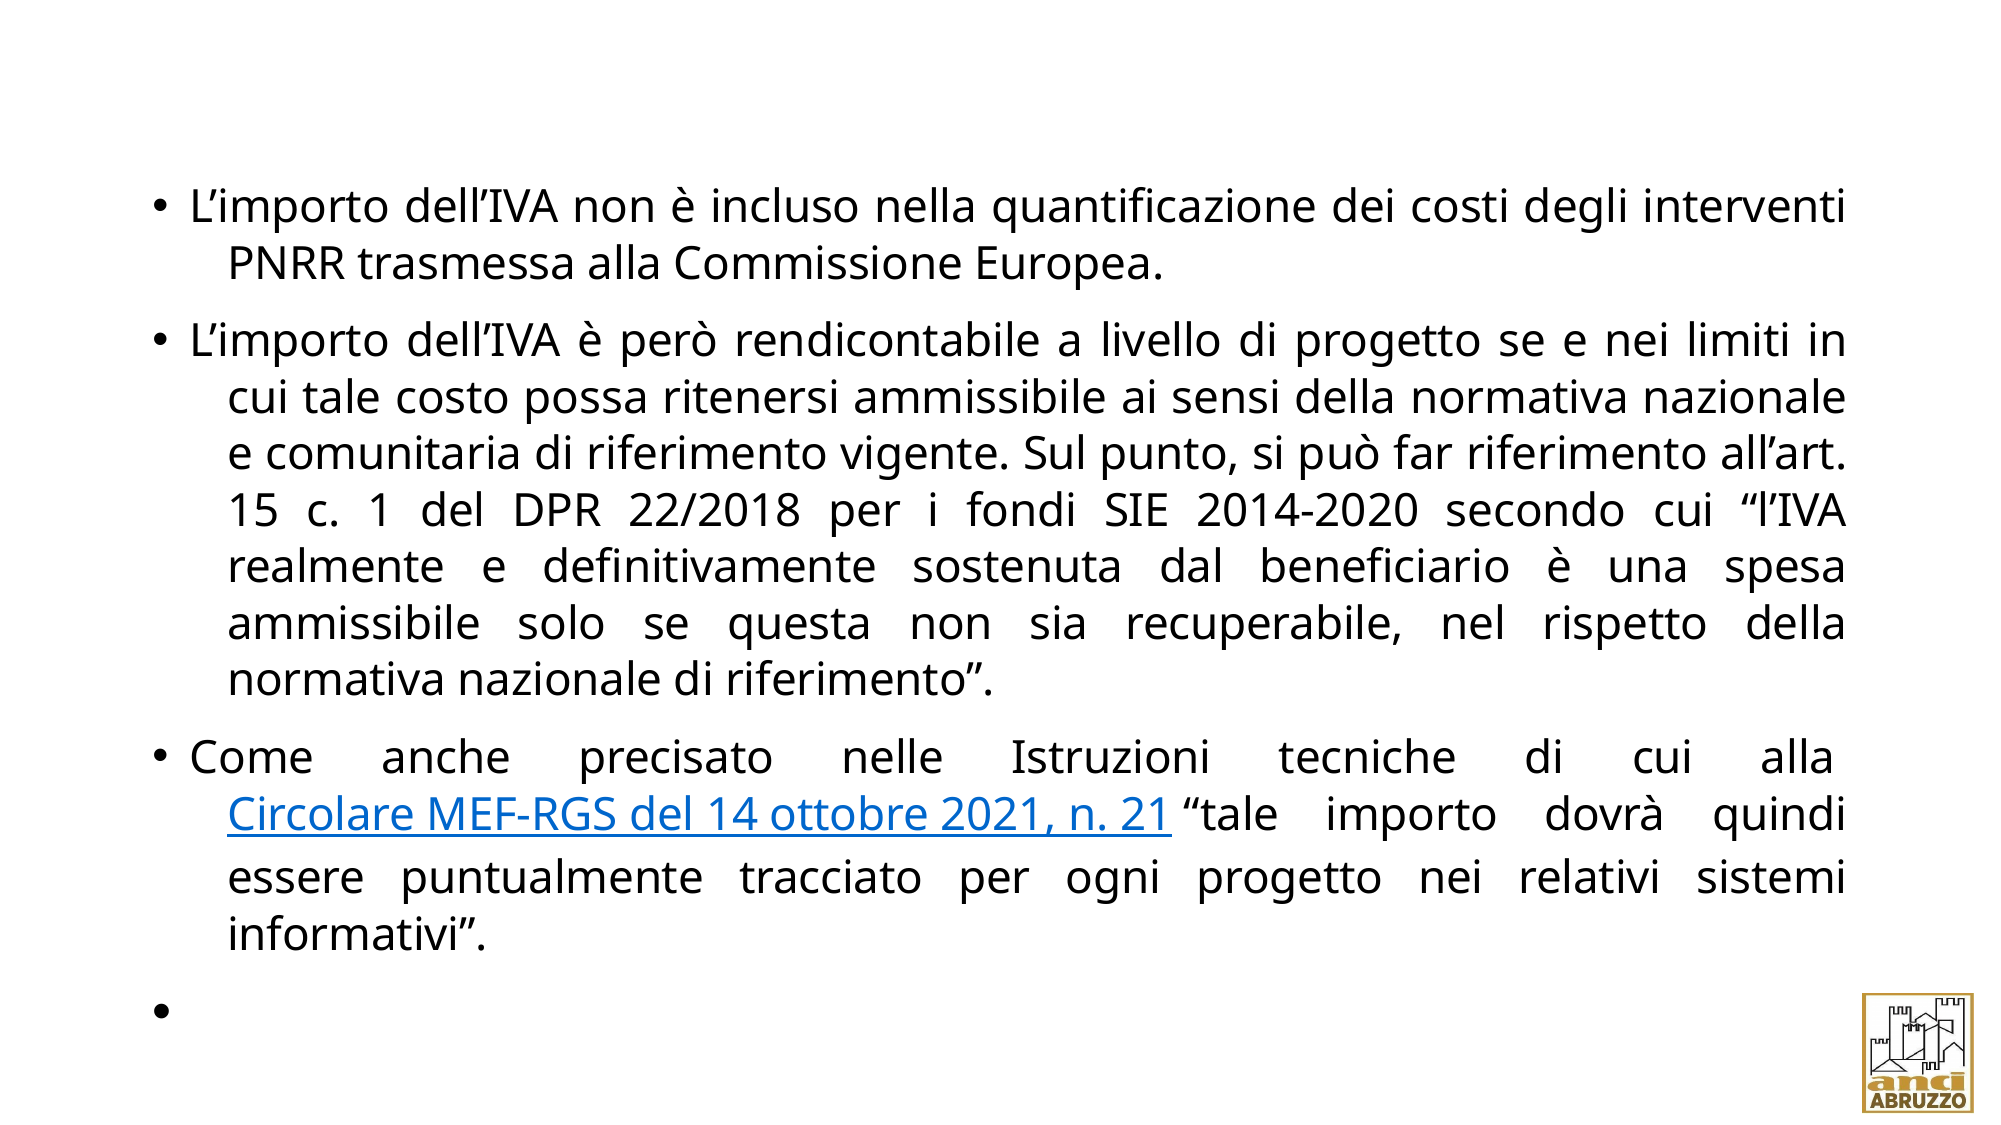

# L’importo dell’IVA non è incluso nella quantificazione dei costi degli interventi PNRR trasmessa alla Commissione Europea.
L’importo dell’IVA è però rendicontabile a livello di progetto se e nei limiti in cui tale costo possa ritenersi ammissibile ai sensi della normativa nazionale e comunitaria di riferimento vigente. Sul punto, si può far riferimento all’art. 15 c. 1 del DPR 22/2018 per i fondi SIE 2014-2020 secondo cui “l’IVA realmente e definitivamente sostenuta dal beneficiario è una spesa ammissibile solo se questa non sia recuperabile, nel rispetto della normativa nazionale di riferimento”.
Come anche precisato nelle Istruzioni tecniche di cui alla Circolare MEF-RGS del 14 ottobre 2021, n. 21 “tale importo dovrà quindi essere puntualmente tracciato per ogni progetto nei relativi sistemi informativi”.